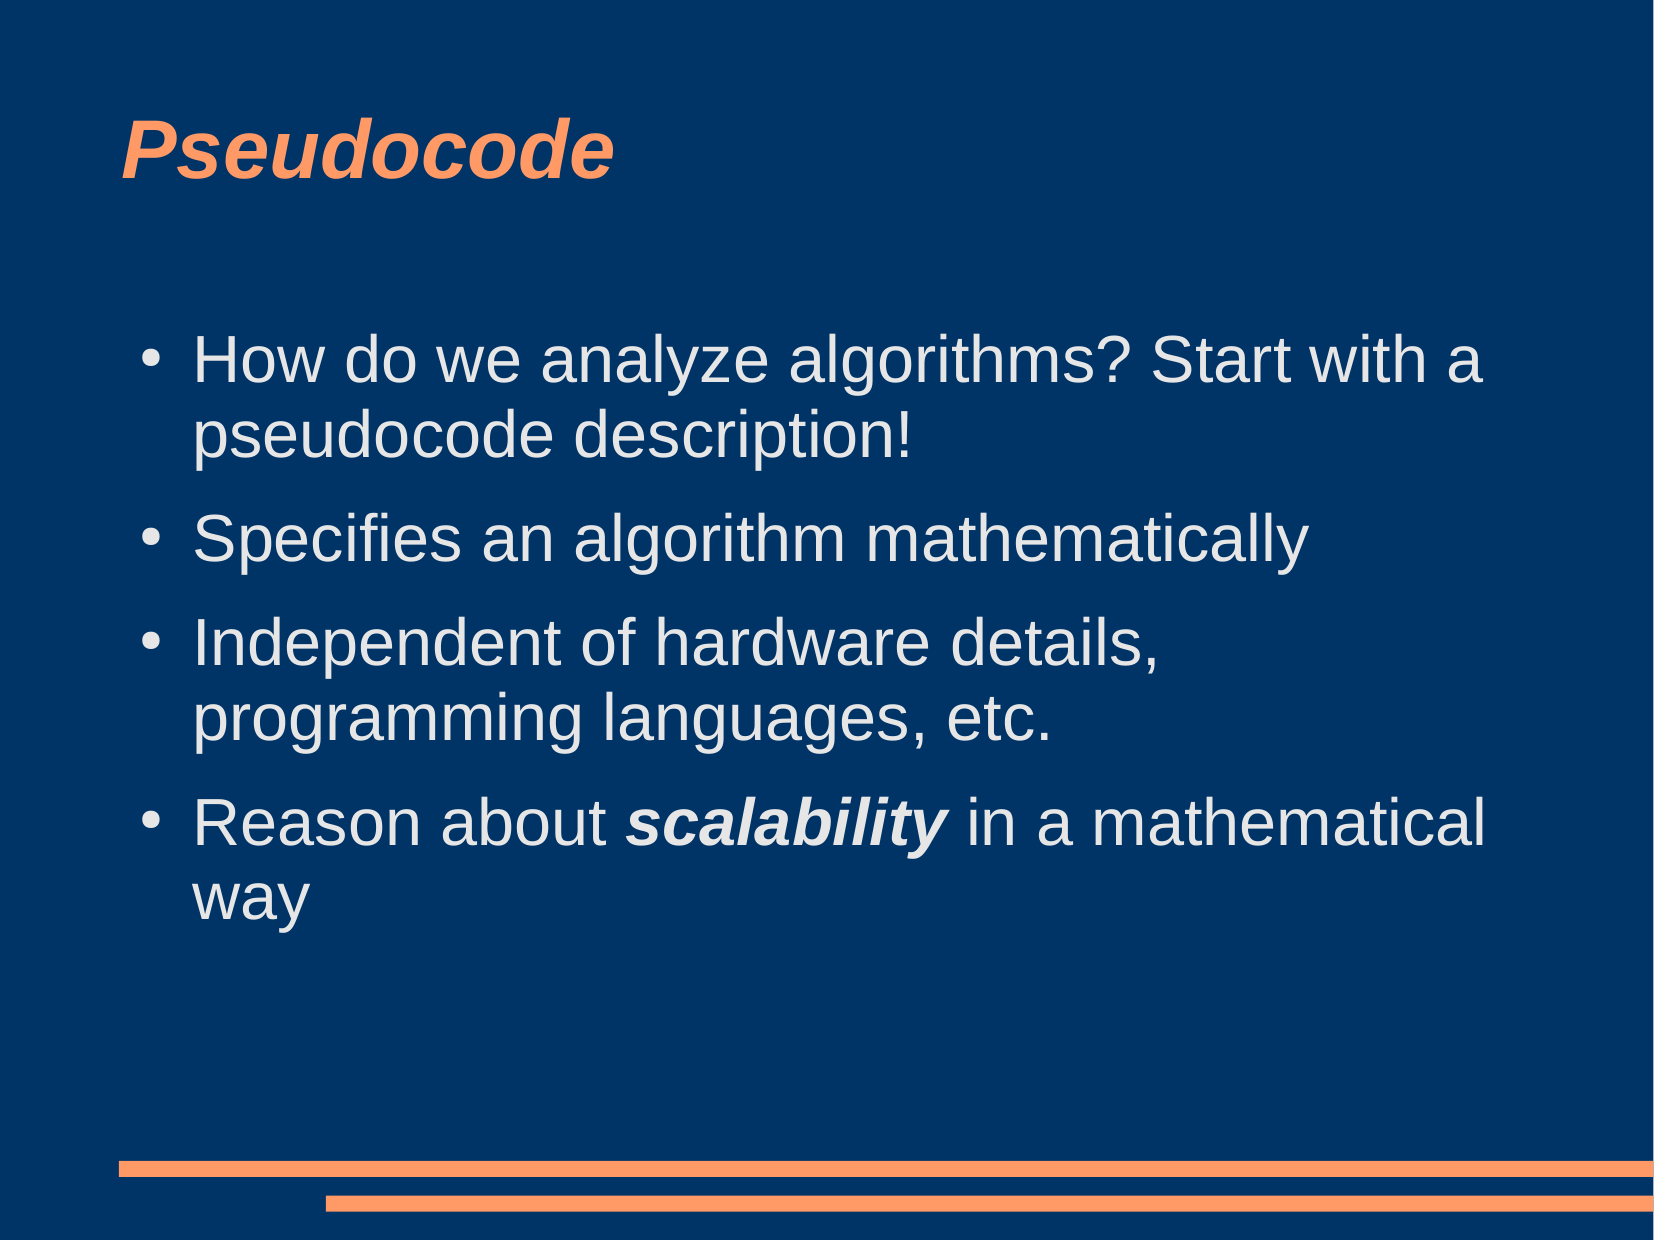

# Pseudocode
How do we analyze algorithms? Start with a pseudocode description!
Specifies an algorithm mathematically
Independent of hardware details, programming languages, etc.
Reason about scalability in a mathematical way